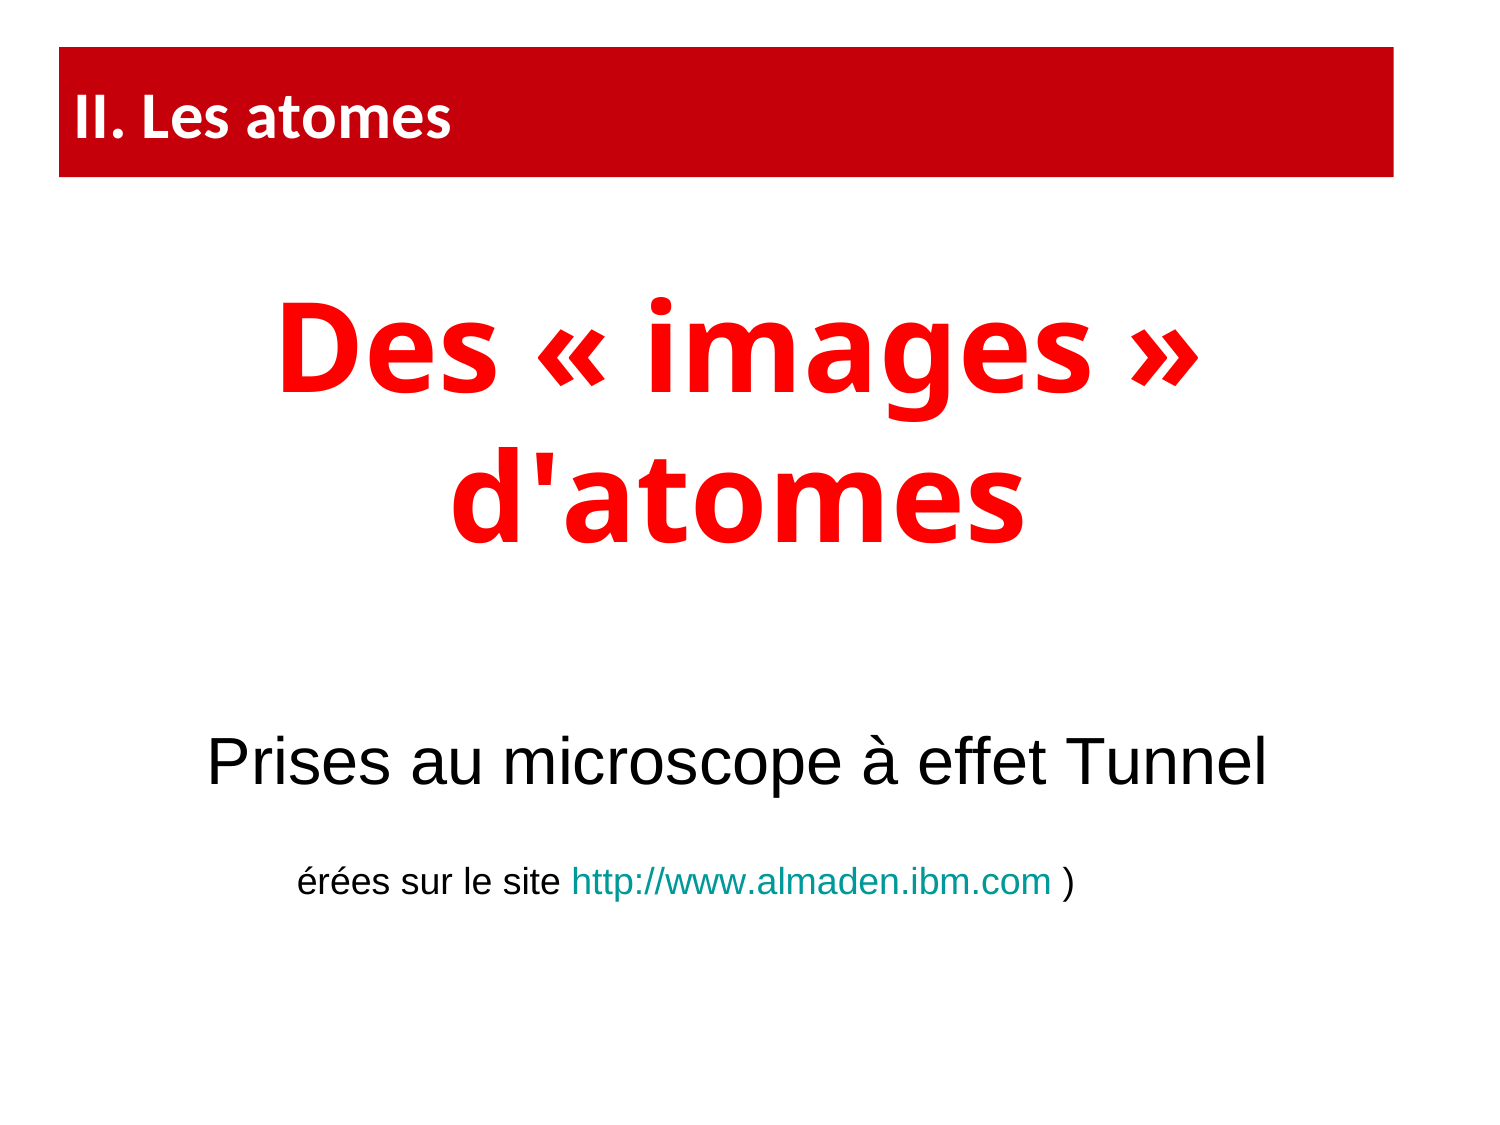

II. Les atomes
Des « images » d'atomes
Prises au microscope à effet Tunnel
érées sur le site http://www.almaden.ibm.com )